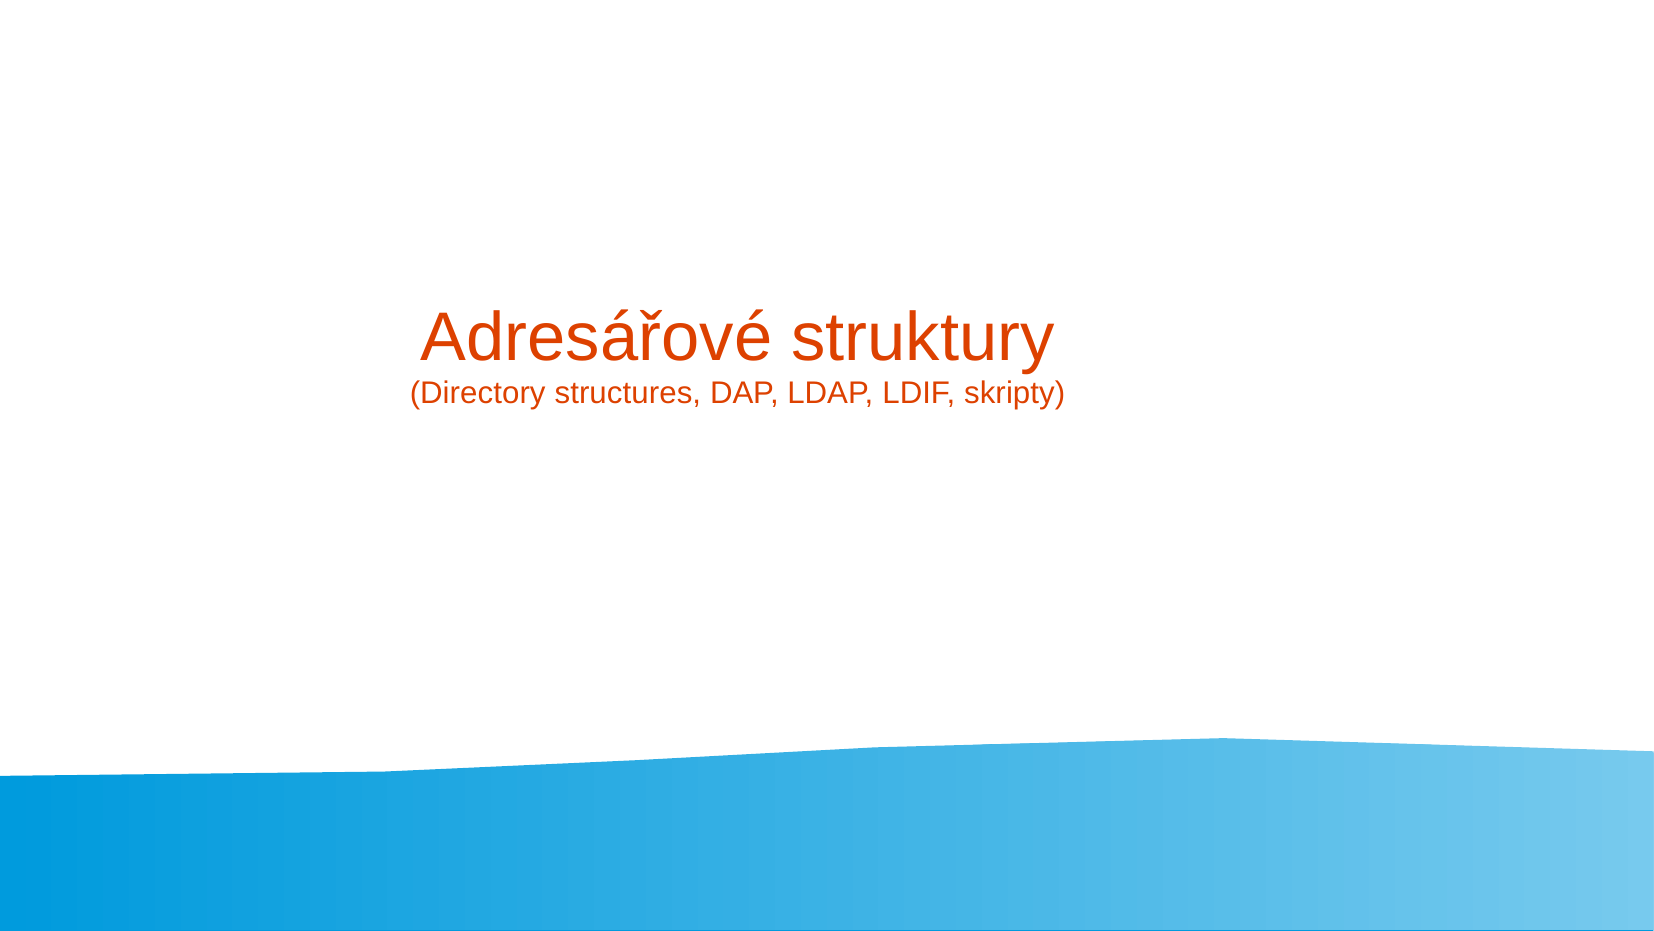

# Adresářové struktury (Directory structures, DAP, LDAP, LDIF, skripty)